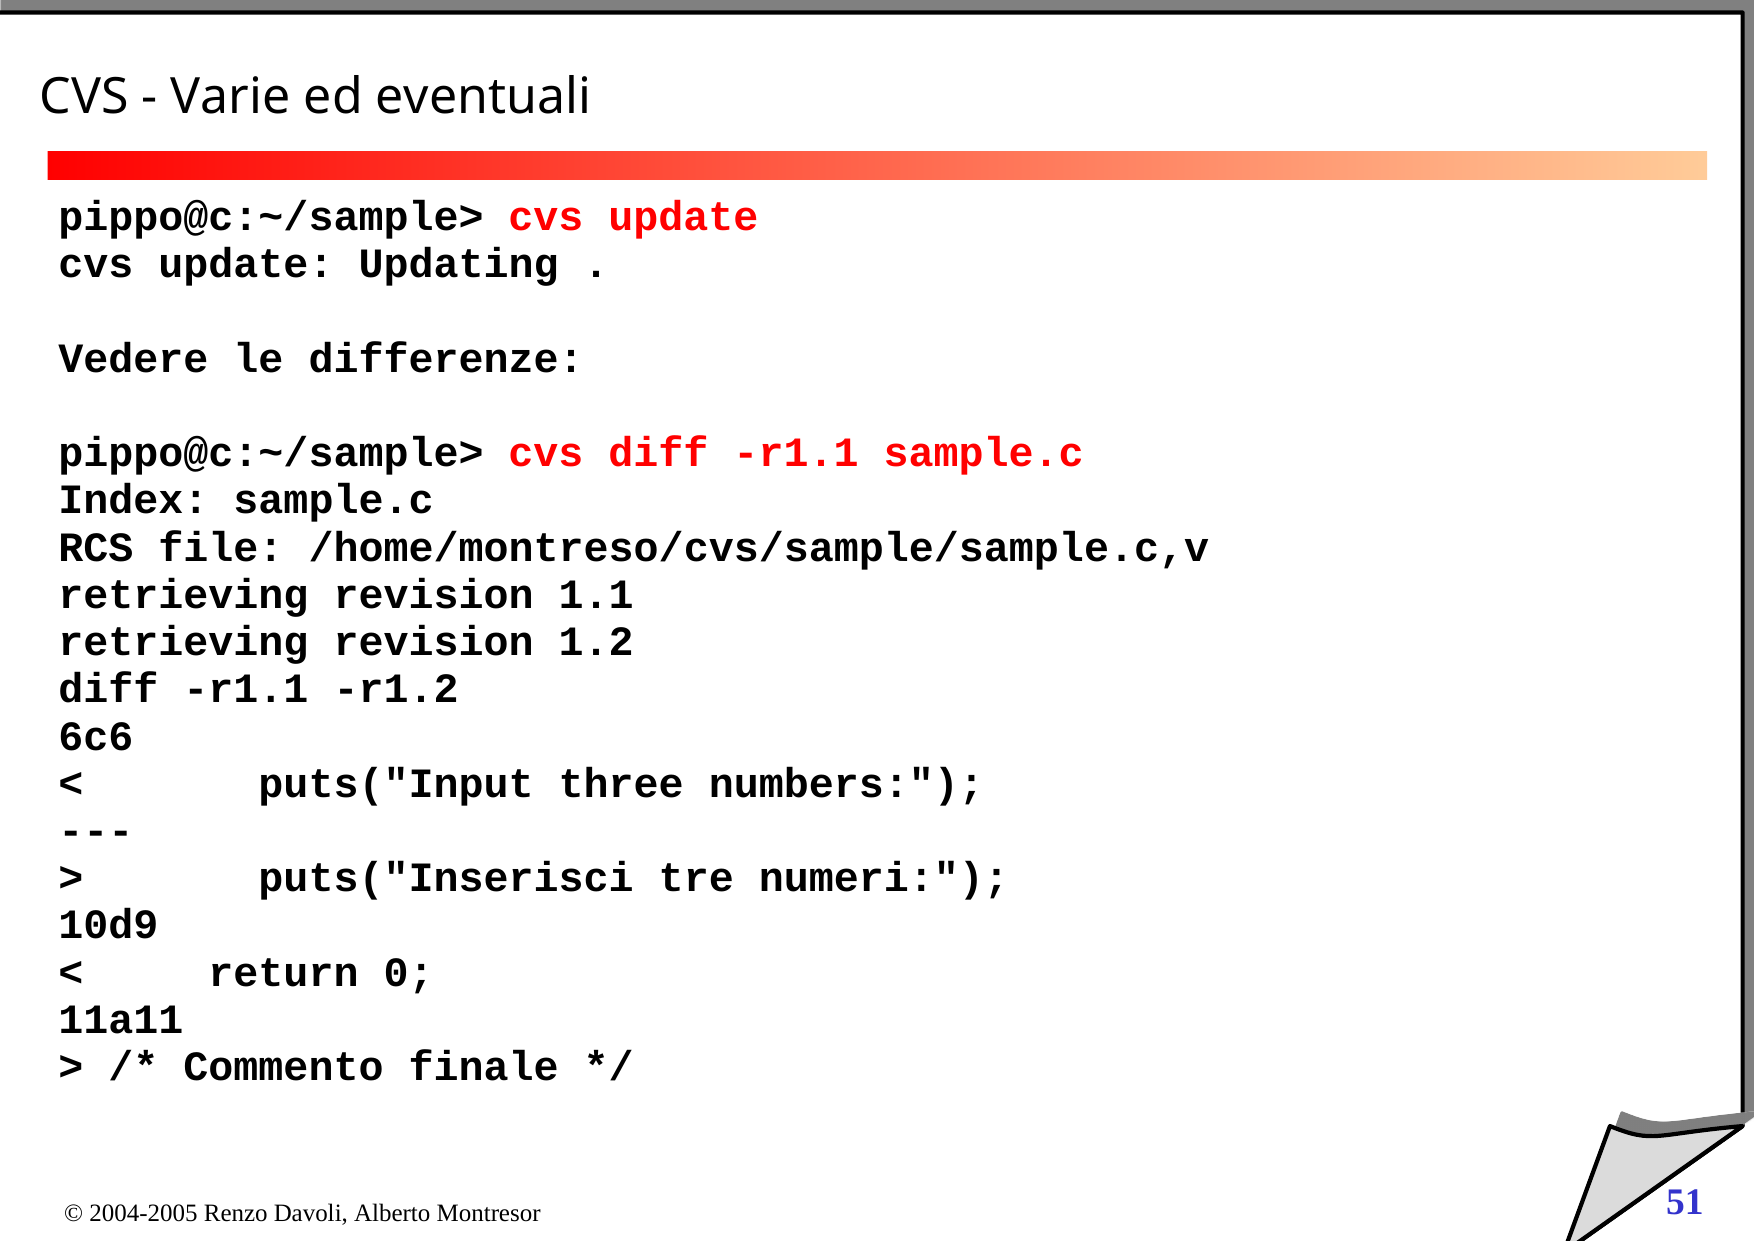

# CVS - Varie ed eventuali
pippo@c:~/sample> cvs update
cvs update: Updating .
Vedere le differenze:
pippo@c:~/sample> cvs diff -r1.1 sample.c
Index: sample.c
RCS file: /home/montreso/cvs/sample/sample.c,v
retrieving revision 1.1
retrieving revision 1.2
diff -r1.1 -r1.2
6c6
< puts("Input three numbers:");
---
> puts("Inserisci tre numeri:");
10d9
< return 0;
11a11
> /* Commento finale */